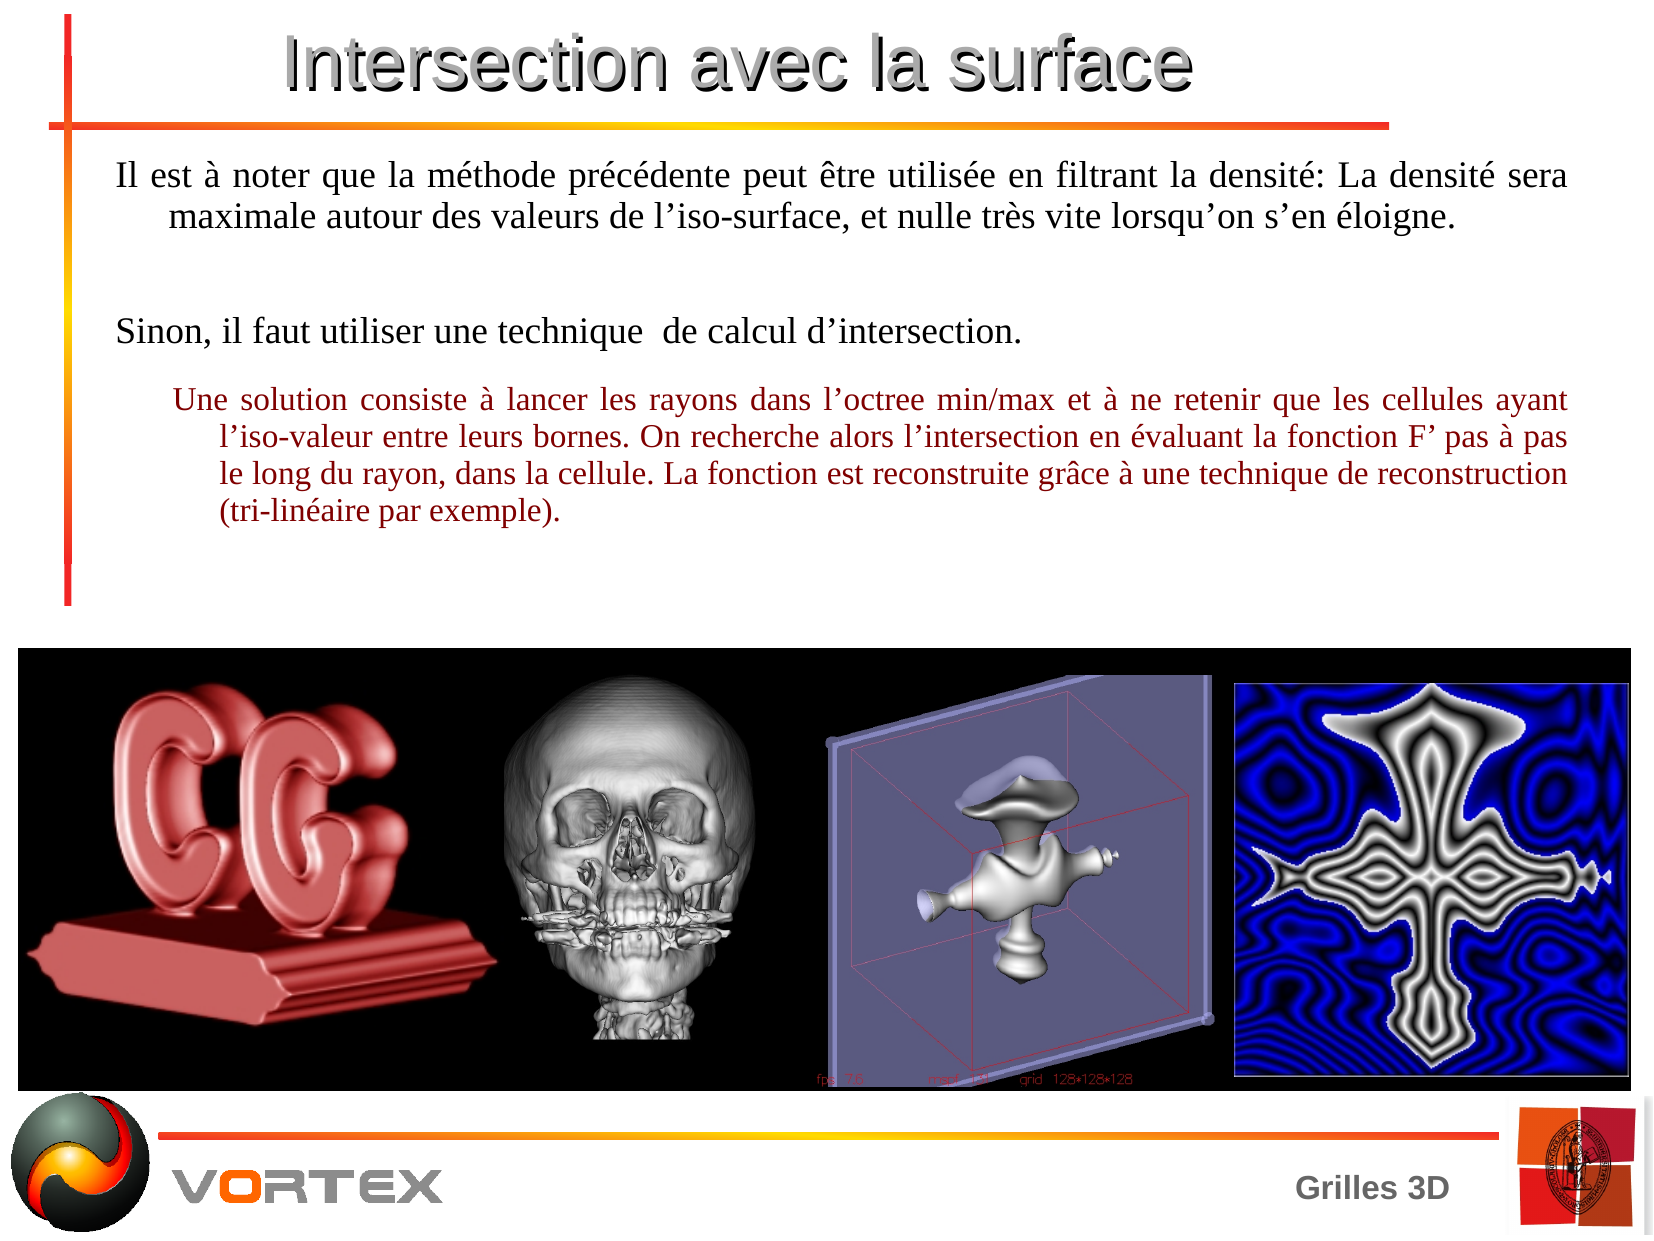

# Intersection avec la surface
Il est à noter que la méthode précédente peut être utilisée en filtrant la densité: La densité sera maximale autour des valeurs de l’iso-surface, et nulle très vite lorsqu’on s’en éloigne.
Sinon, il faut utiliser une technique de calcul d’intersection.
Une solution consiste à lancer les rayons dans l’octree min/max et à ne retenir que les cellules ayant l’iso-valeur entre leurs bornes. On recherche alors l’intersection en évaluant la fonction F’ pas à pas le long du rayon, dans la cellule. La fonction est reconstruite grâce à une technique de reconstruction (tri-linéaire par exemple).